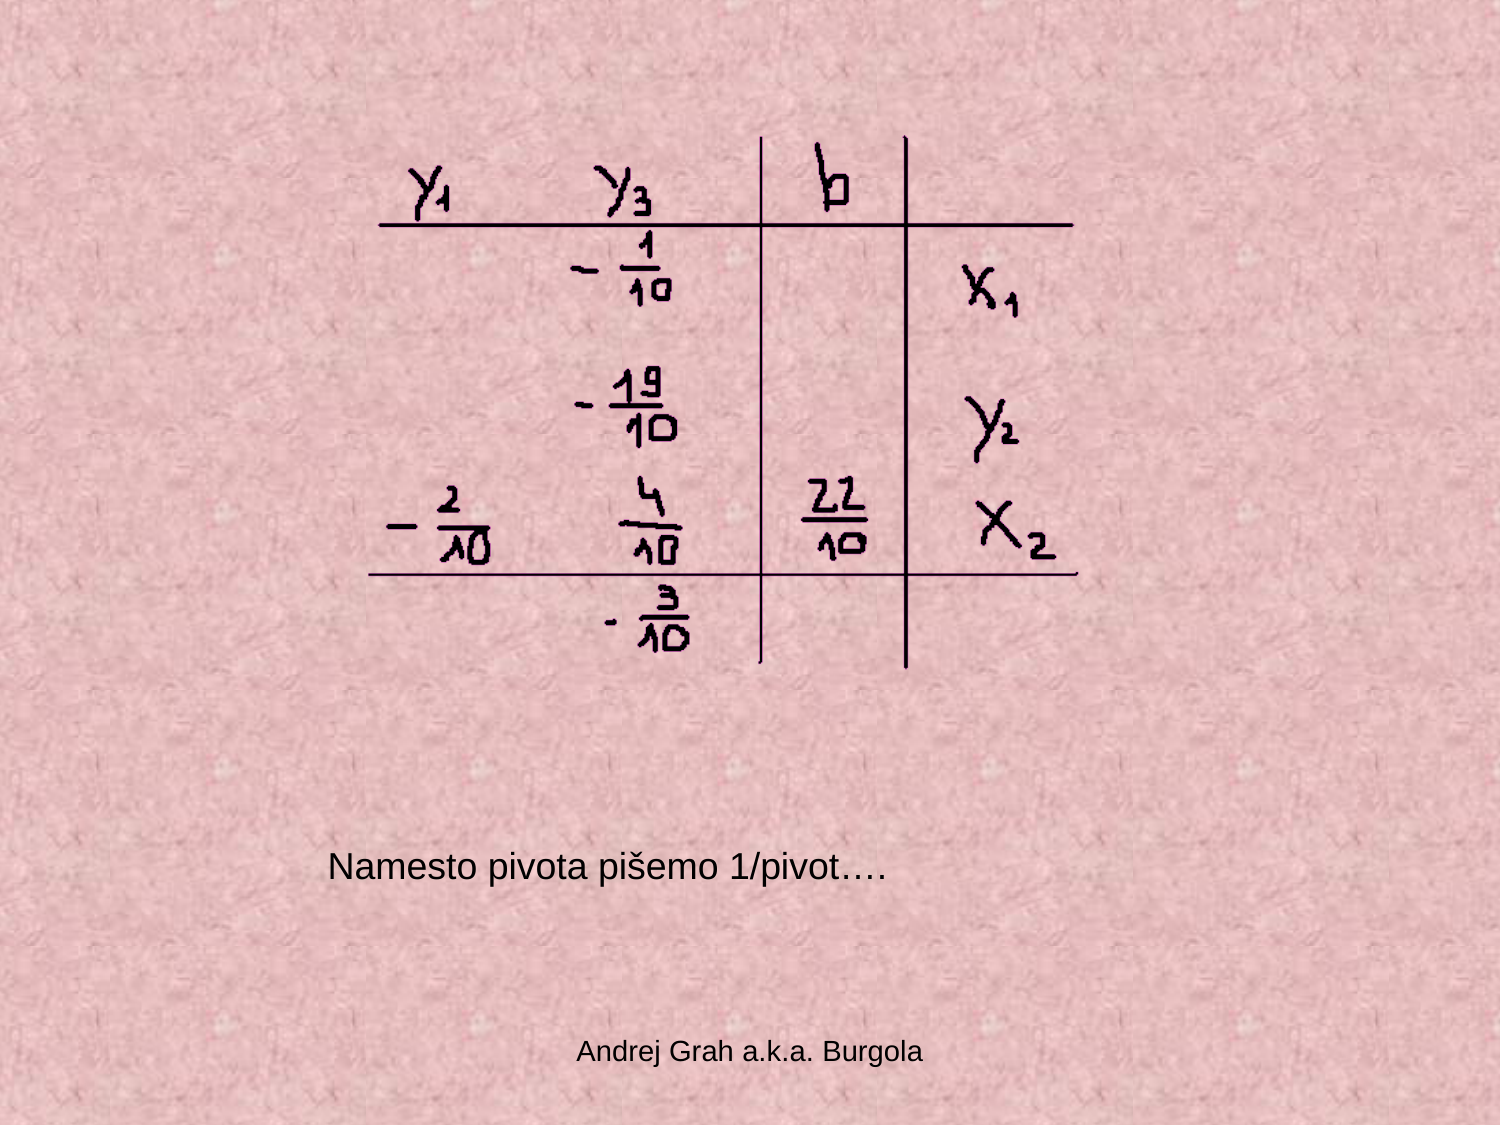

Namesto pivota pišemo 1/pivot….
Andrej Grah a.k.a. Burgola